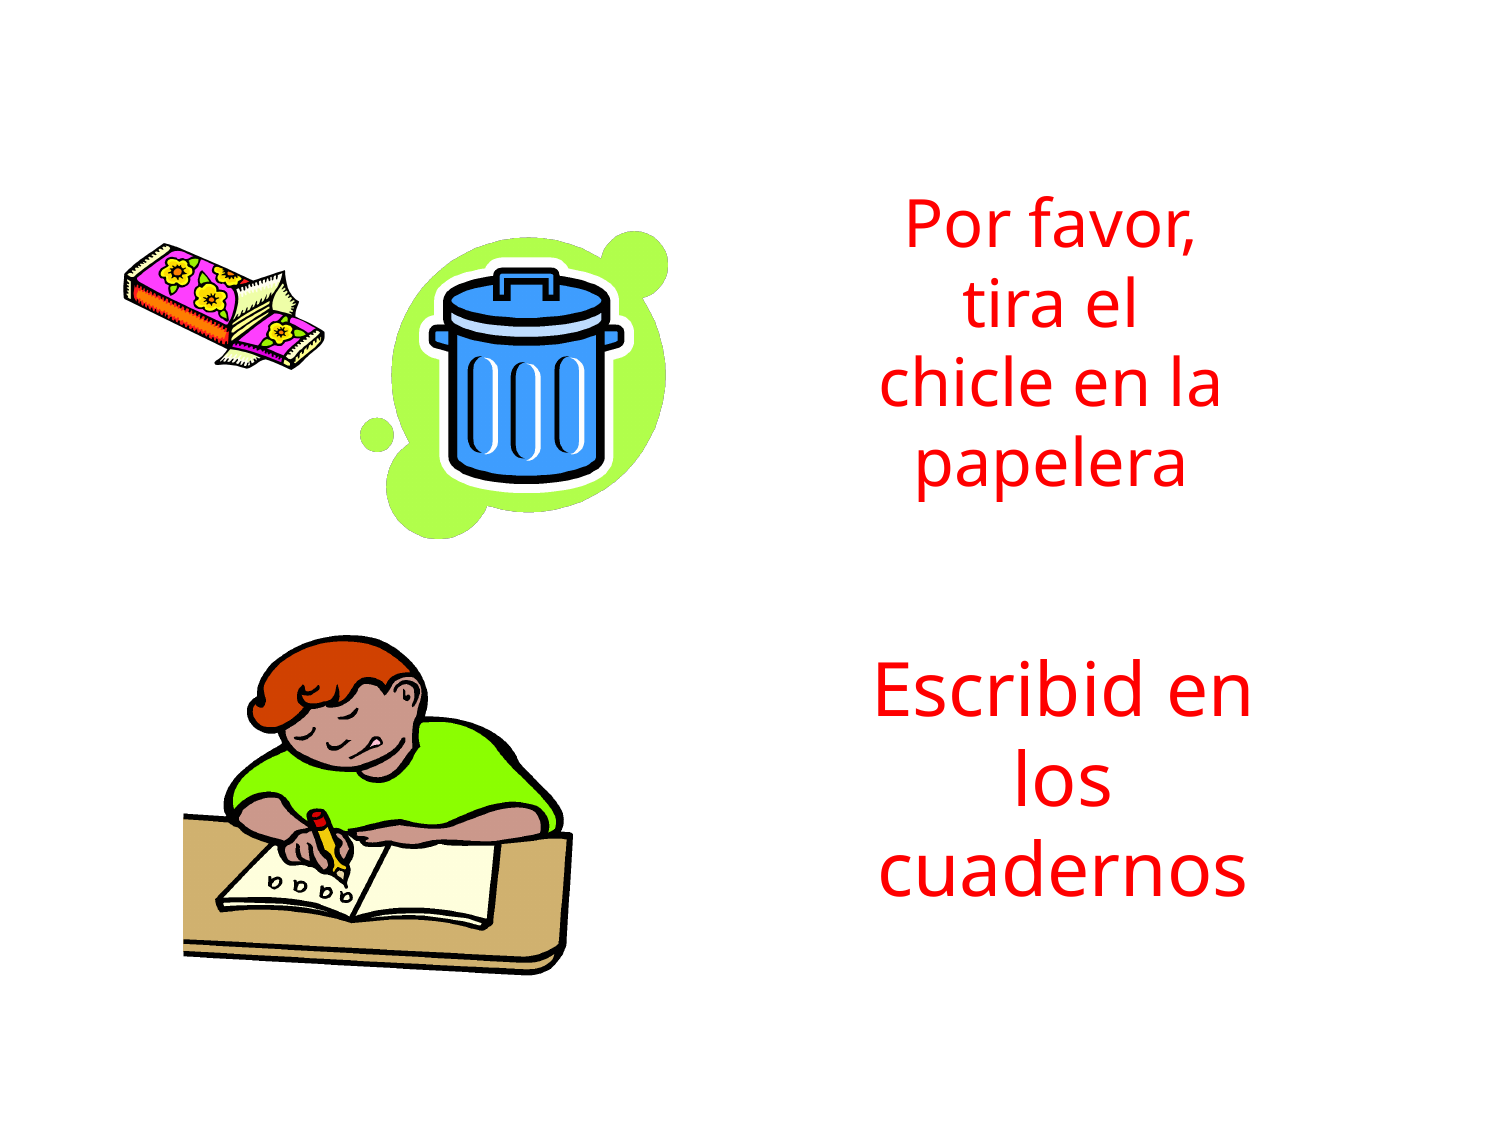

Por favor, tira el chicle en la papelera
Escribid en los cuadernos